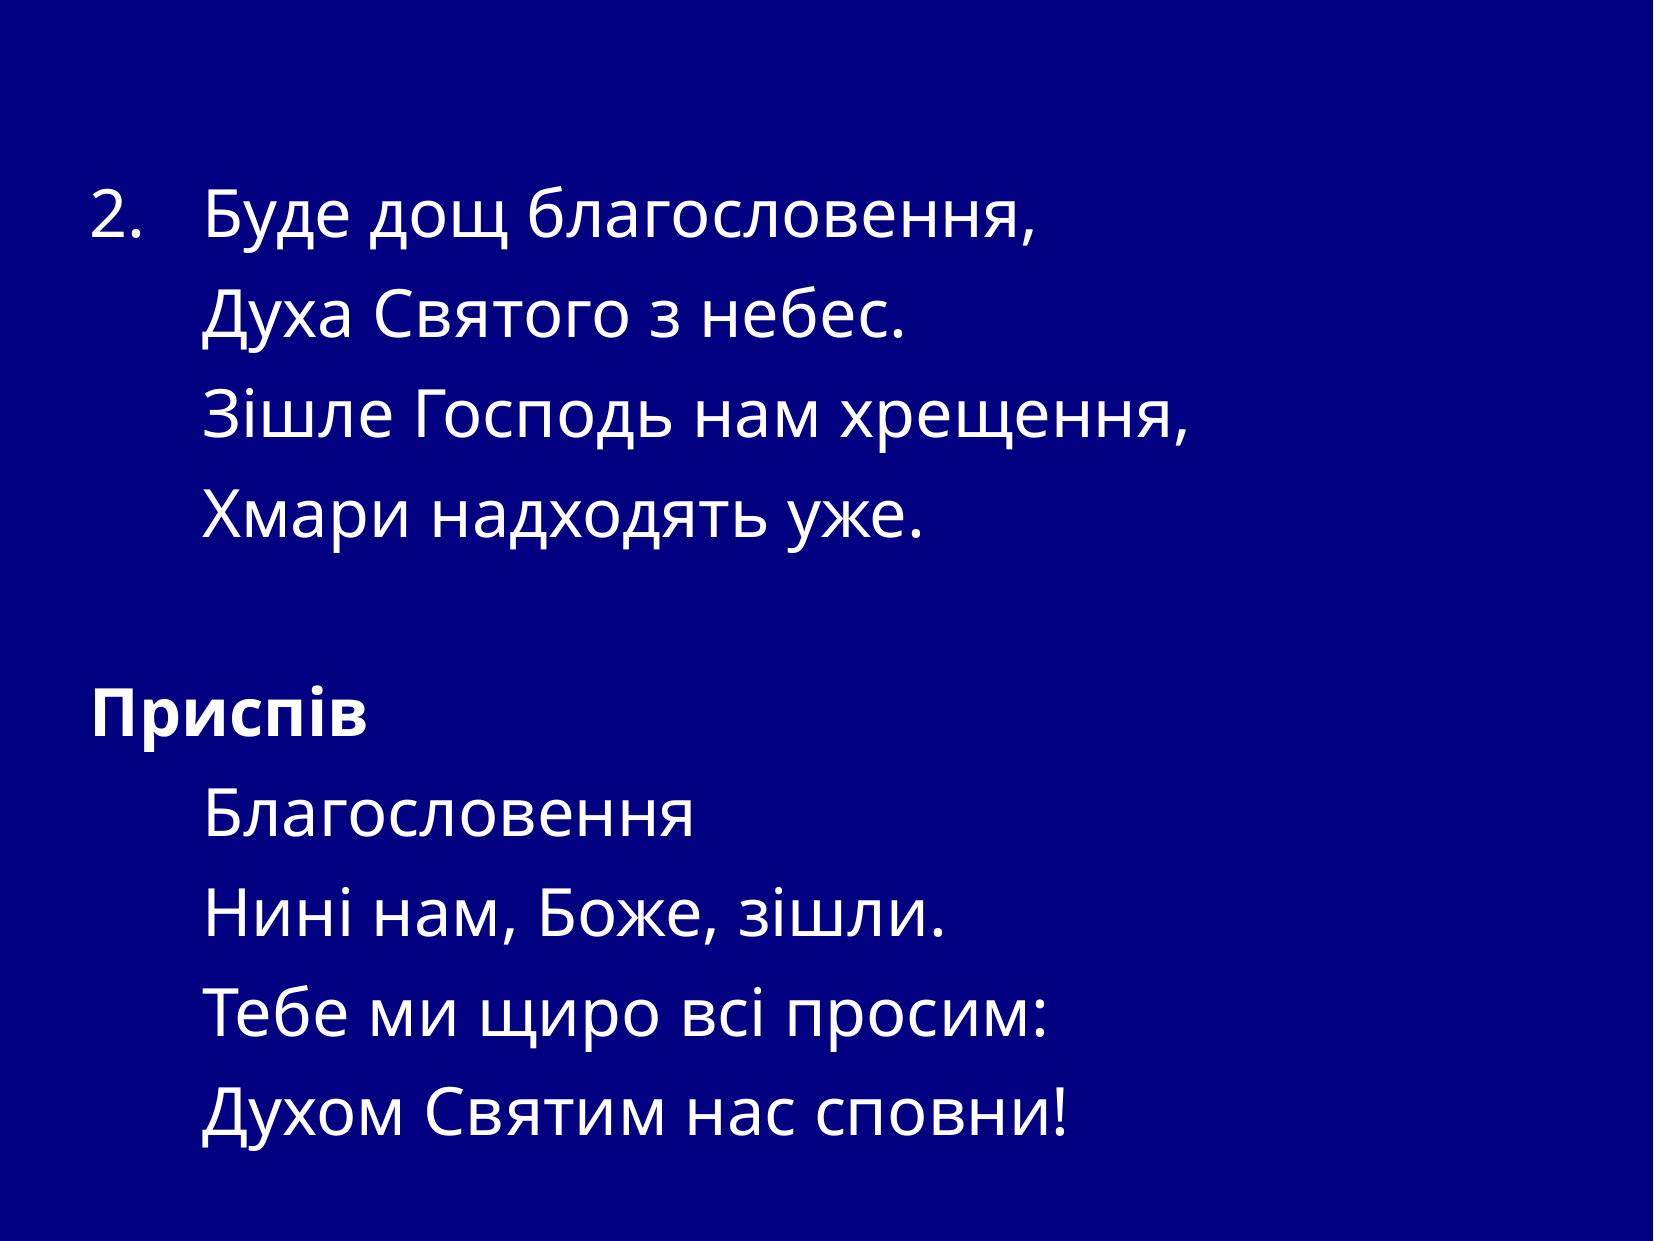

2.	Буде дощ благословення,
	Духа Святого з небес.
	Зішле Господь нам хрещення,
	Хмари надходять уже.
Приспів
	Благословення
	Нині нам, Боже, зішли.
	Тебе ми щиро всі просим:
	Духом Святим нас сповни!